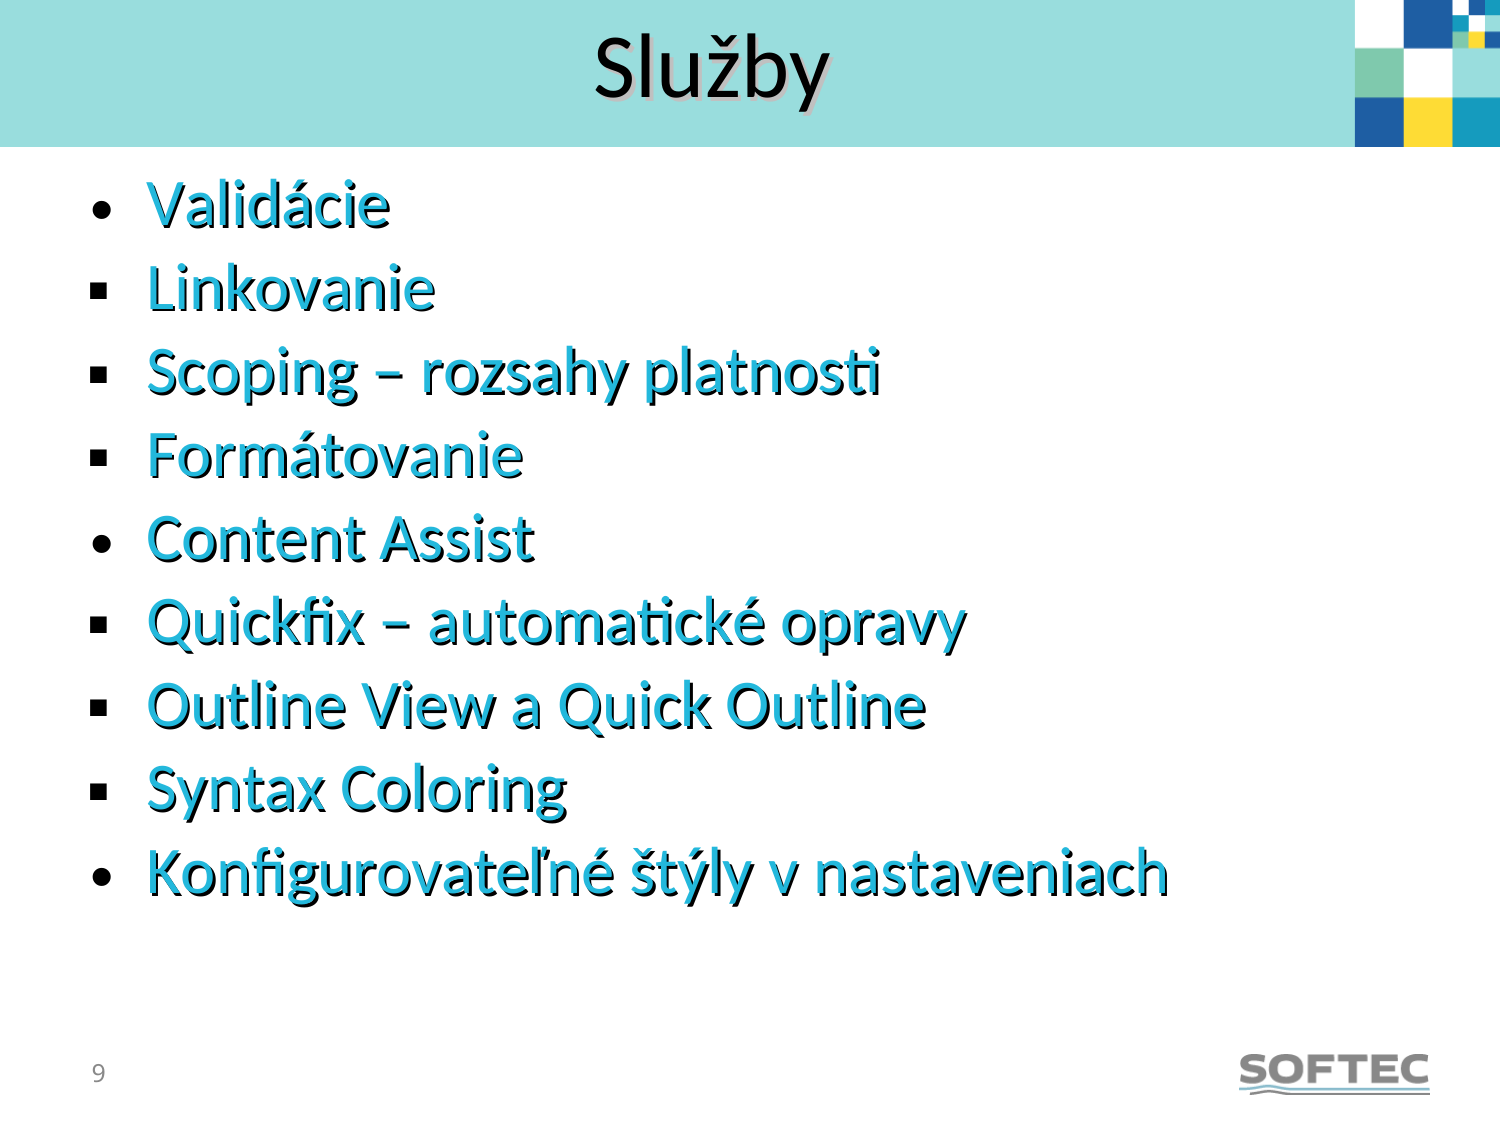

# Služby
Validácie
Linkovanie
Scoping – rozsahy platnosti
Formátovanie
Content Assist
Quickfix – automatické opravy
Outline View a Quick Outline
Syntax Coloring
Konfigurovateľné štýly v nastaveniach